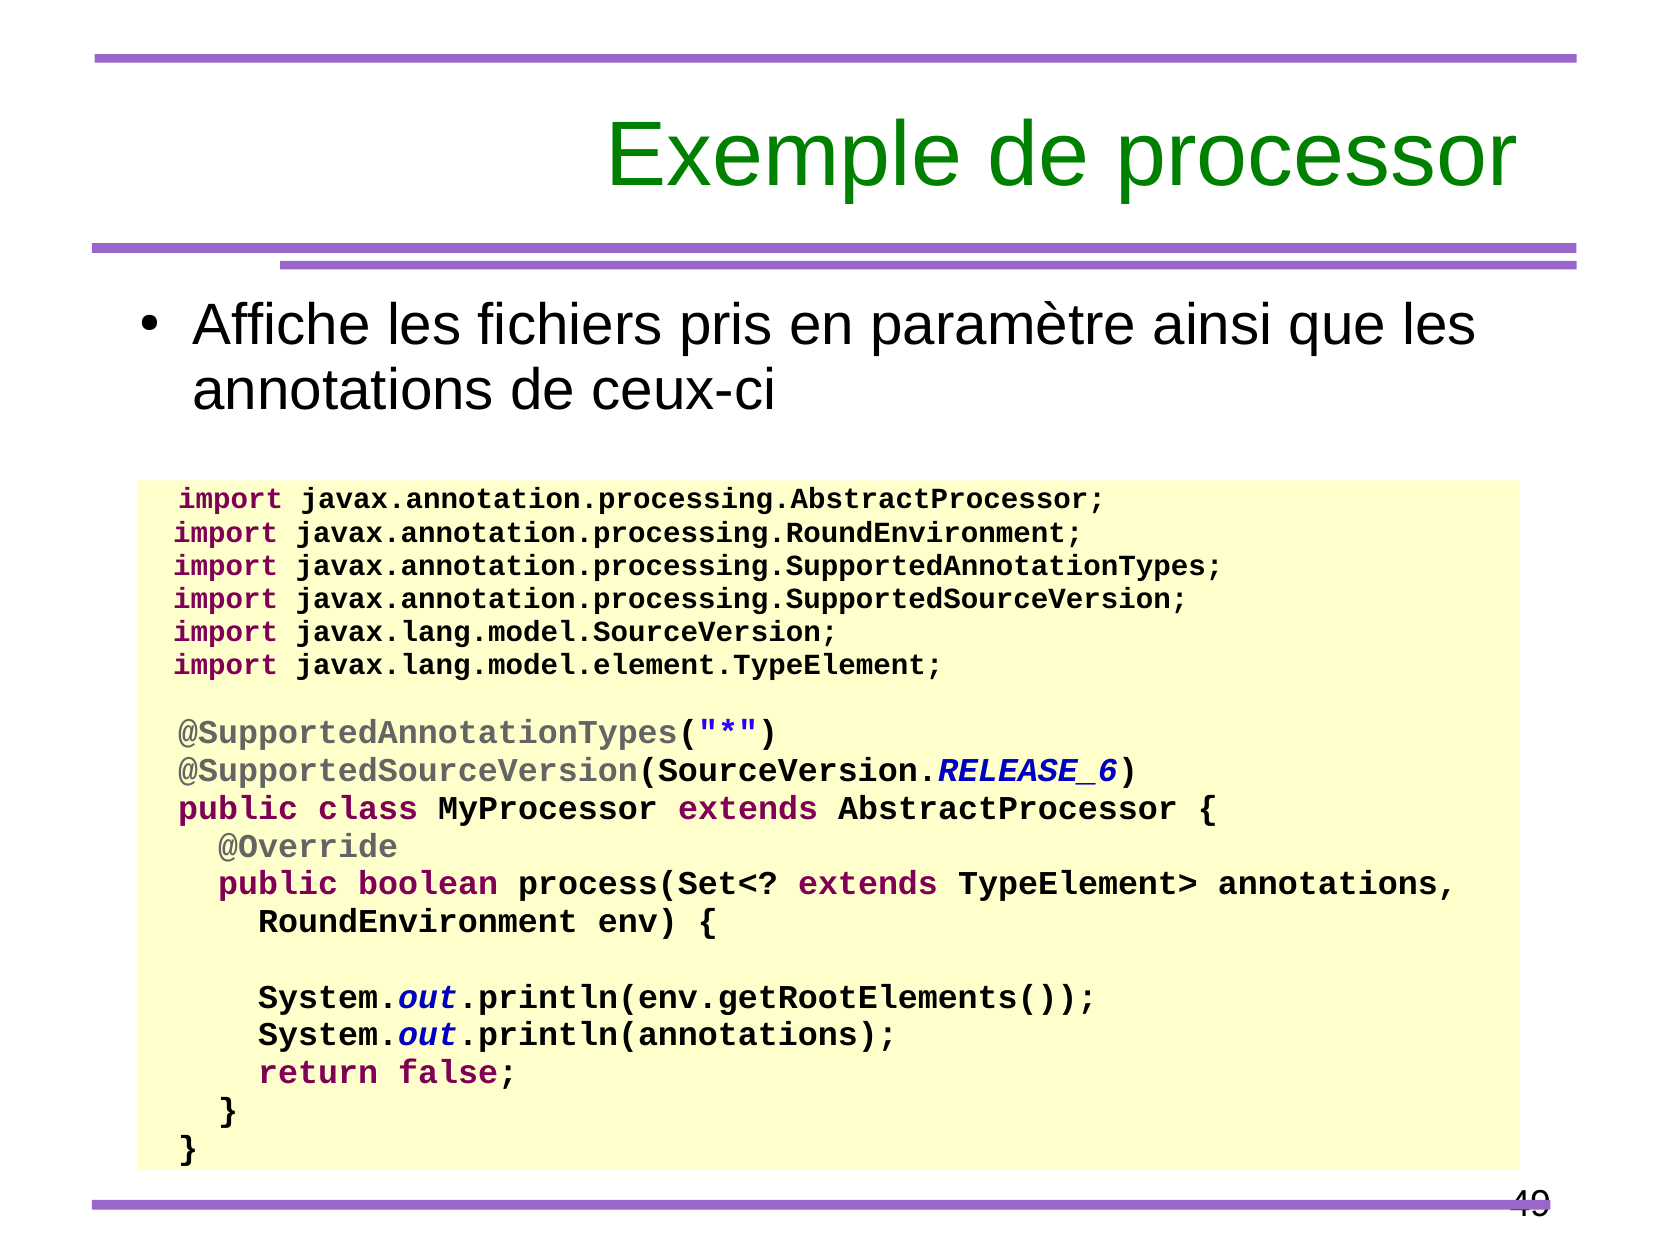

# Exemple de processor
Affiche les fichiers pris en paramètre ainsi que les annotations de ceux-ci
 import javax.annotation.processing.AbstractProcessor;
 import javax.annotation.processing.RoundEnvironment;
 import javax.annotation.processing.SupportedAnnotationTypes;
 import javax.annotation.processing.SupportedSourceVersion;
 import javax.lang.model.SourceVersion;
 import javax.lang.model.element.TypeElement;
 @SupportedAnnotationTypes("*")
 @SupportedSourceVersion(SourceVersion.RELEASE_6)
 public class MyProcessor extends AbstractProcessor {
 @Override
 public boolean process(Set<? extends TypeElement> annotations,
 RoundEnvironment env) {
 System.out.println(env.getRootElements());
 System.out.println(annotations);
 return false;
 }
 }